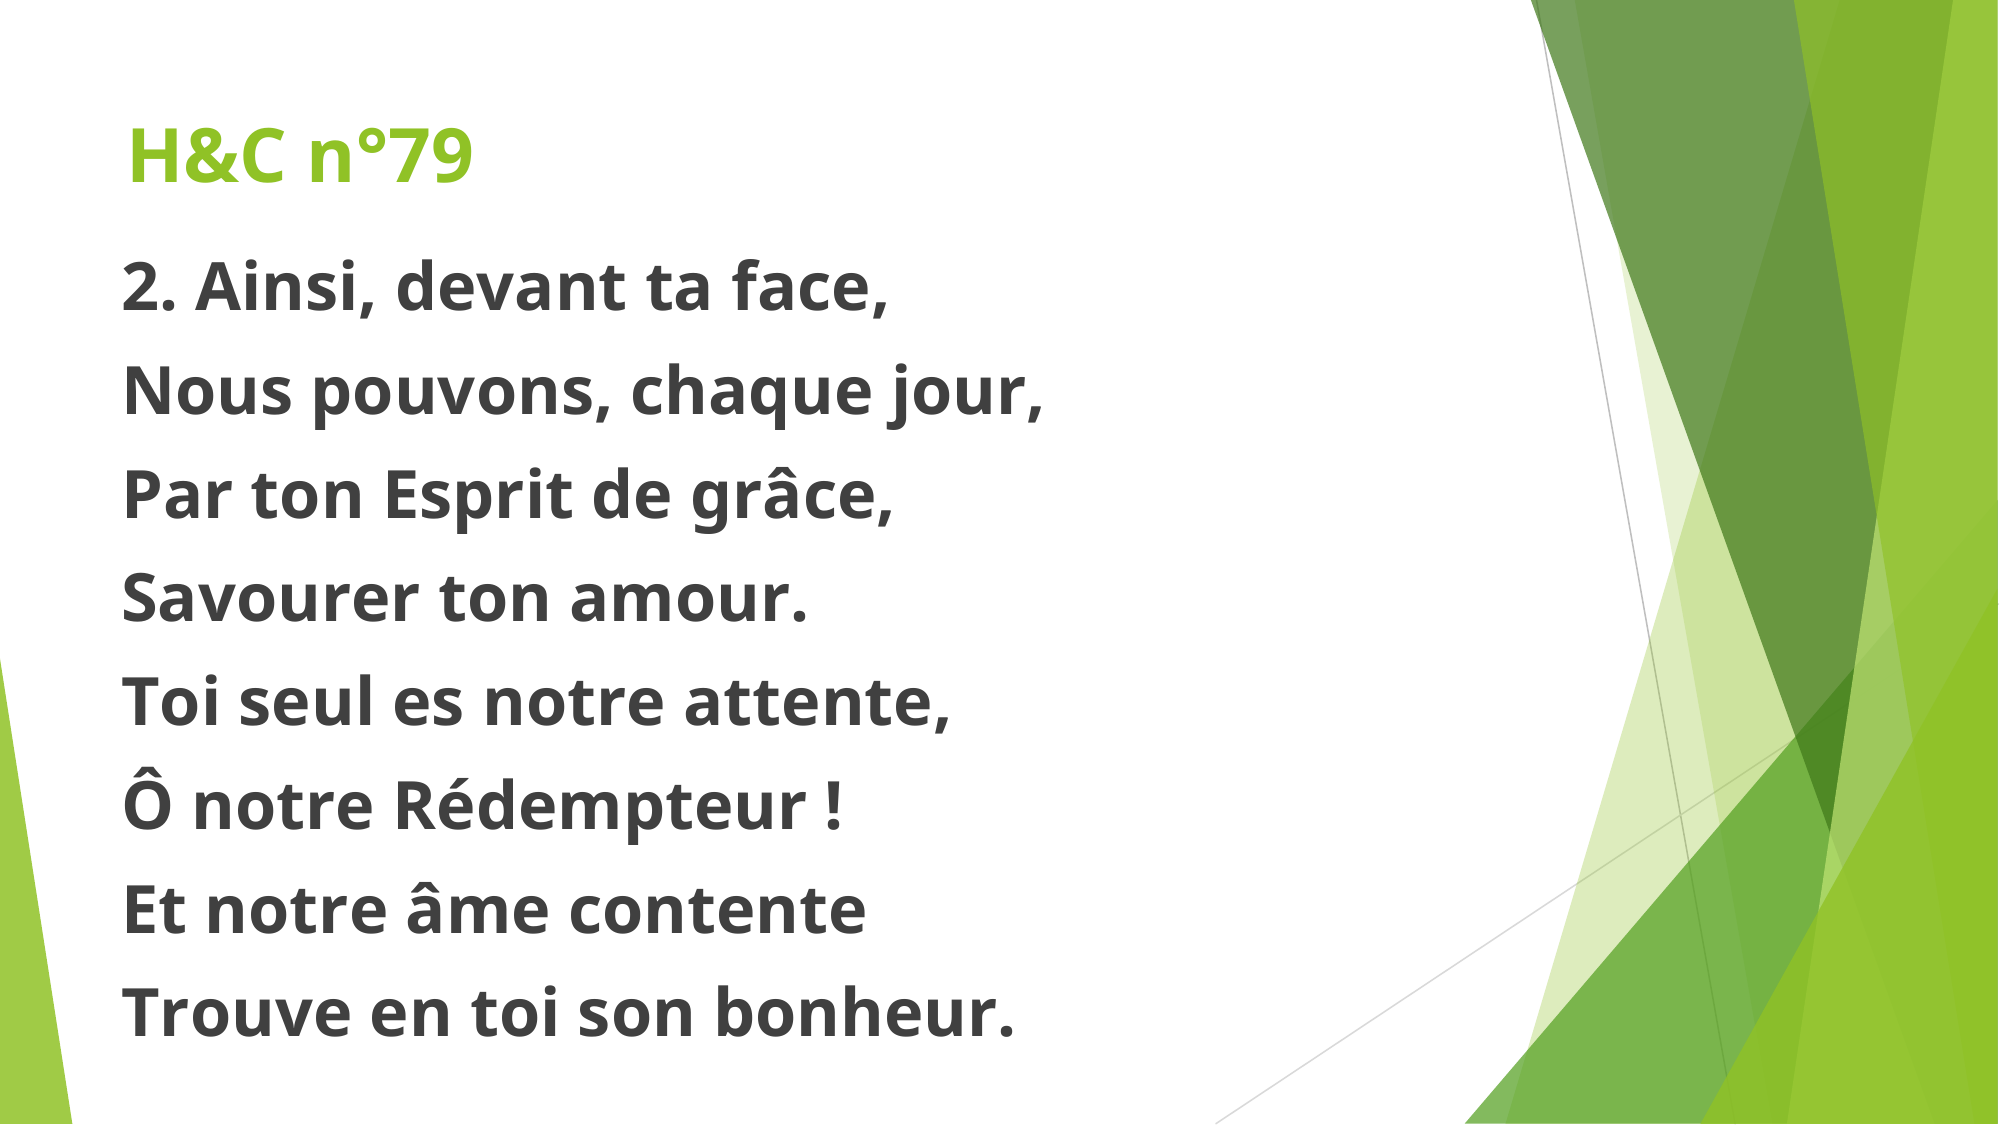

H&C n°79
2. Ainsi, devant ta face,
Nous pouvons, chaque jour,
Par ton Esprit de grâce,
Savourer ton amour.
Toi seul es notre attente,
Ô notre Rédempteur !
Et notre âme contente
Trouve en toi son bonheur.